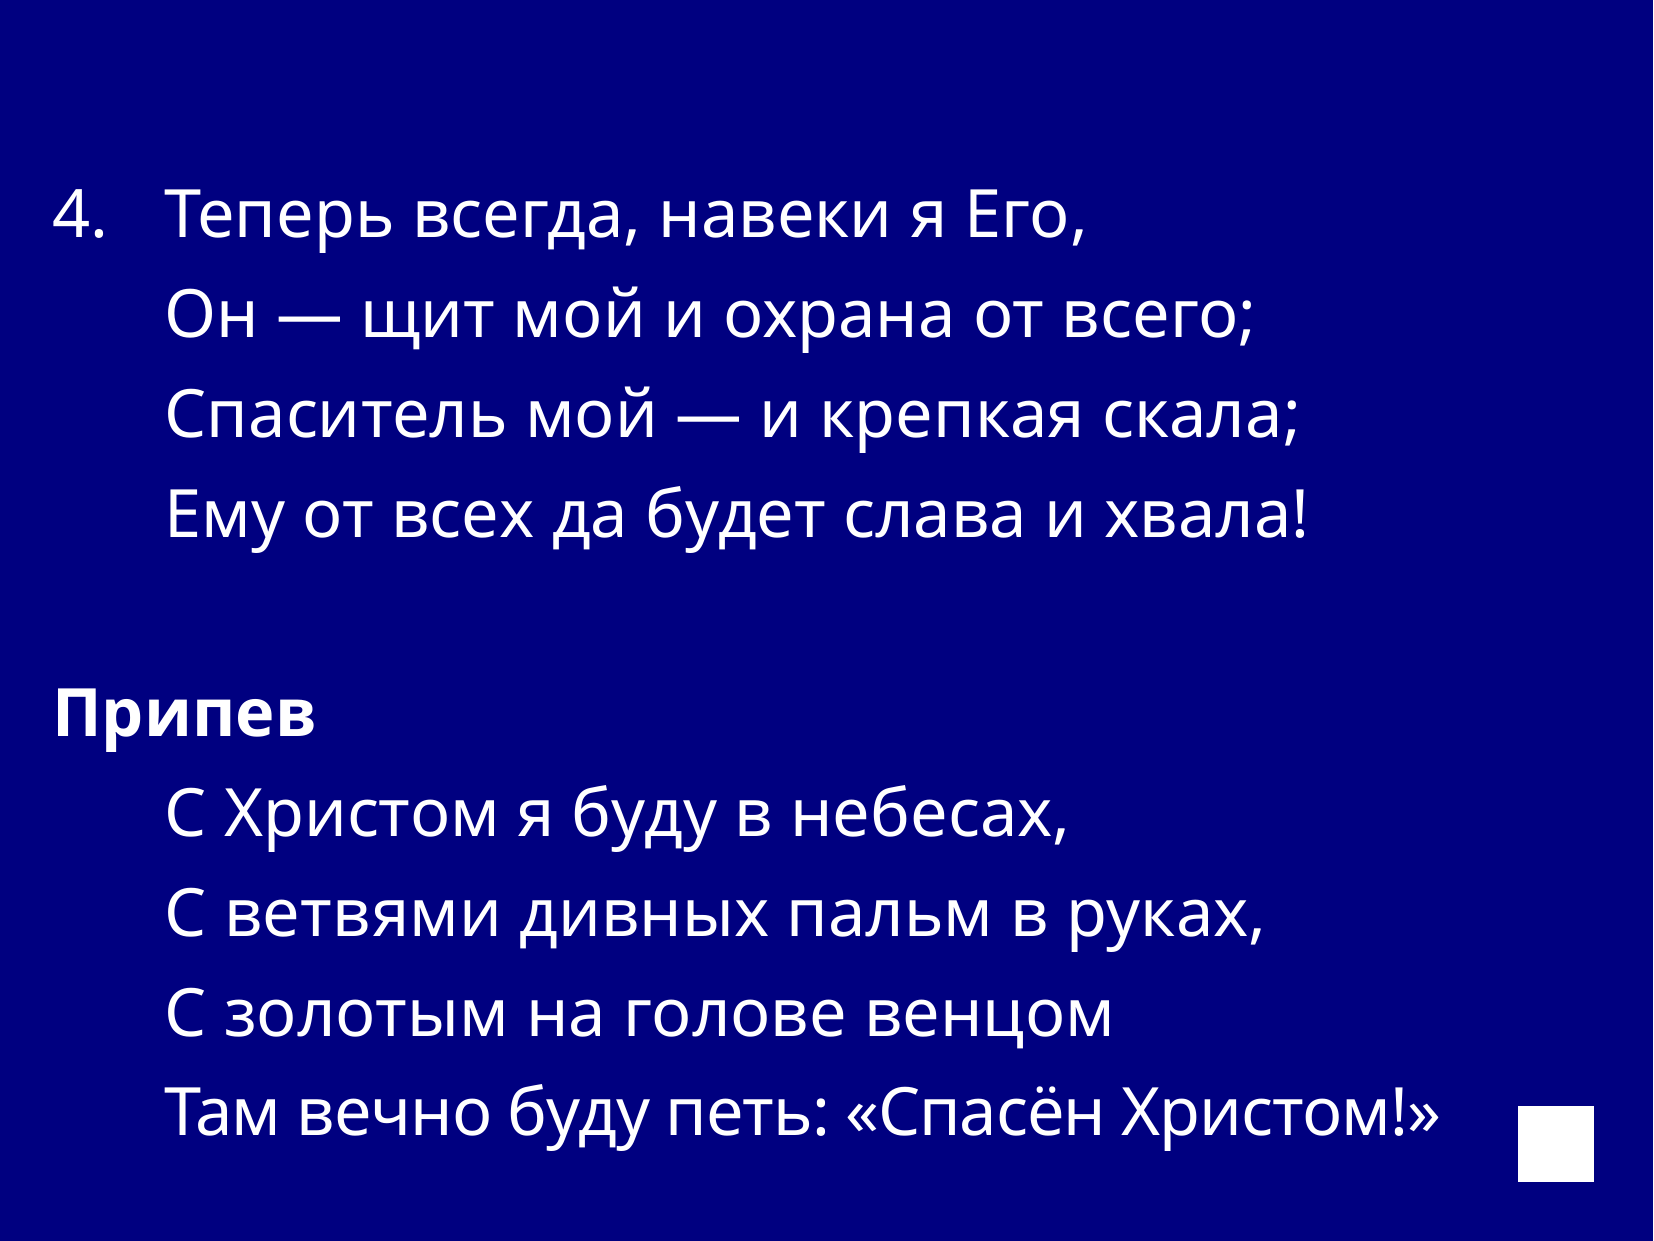

4.	Теперь всегда, навеки я Его,
	Он — щит мой и охрана от всего;
	Спаситель мой — и крепкая скала;
	Ему от всех да будет слава и хвала!
Припев
	С Христом я буду в небесах,
	С ветвями дивных пальм в руках,
	С золотым на голове венцом
	Там вечно буду петь: «Спасён Христом!»